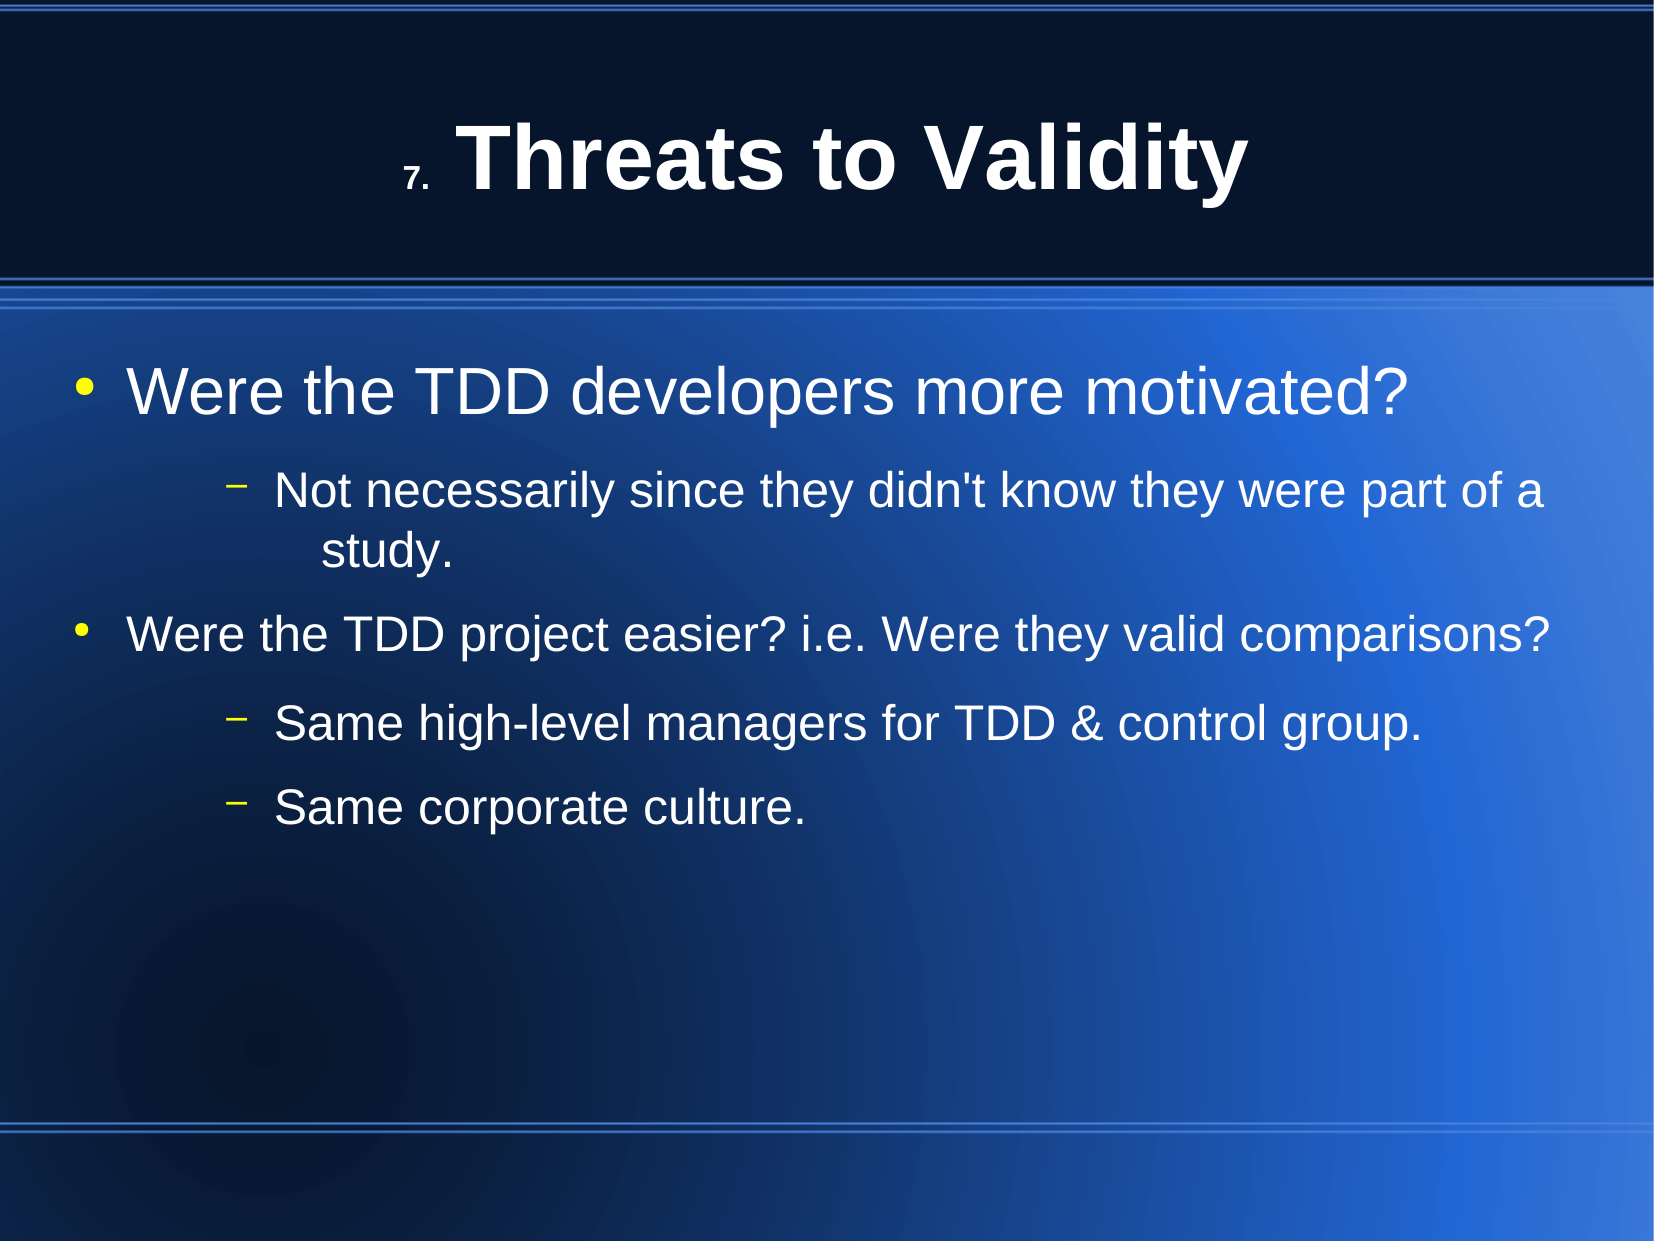

# 7. Threats to Validity
Were the TDD developers more motivated?
Not necessarily since they didn't know they were part of a study.
Were the TDD project easier? i.e. Were they valid comparisons?
Same high-level managers for TDD & control group.
Same corporate culture.